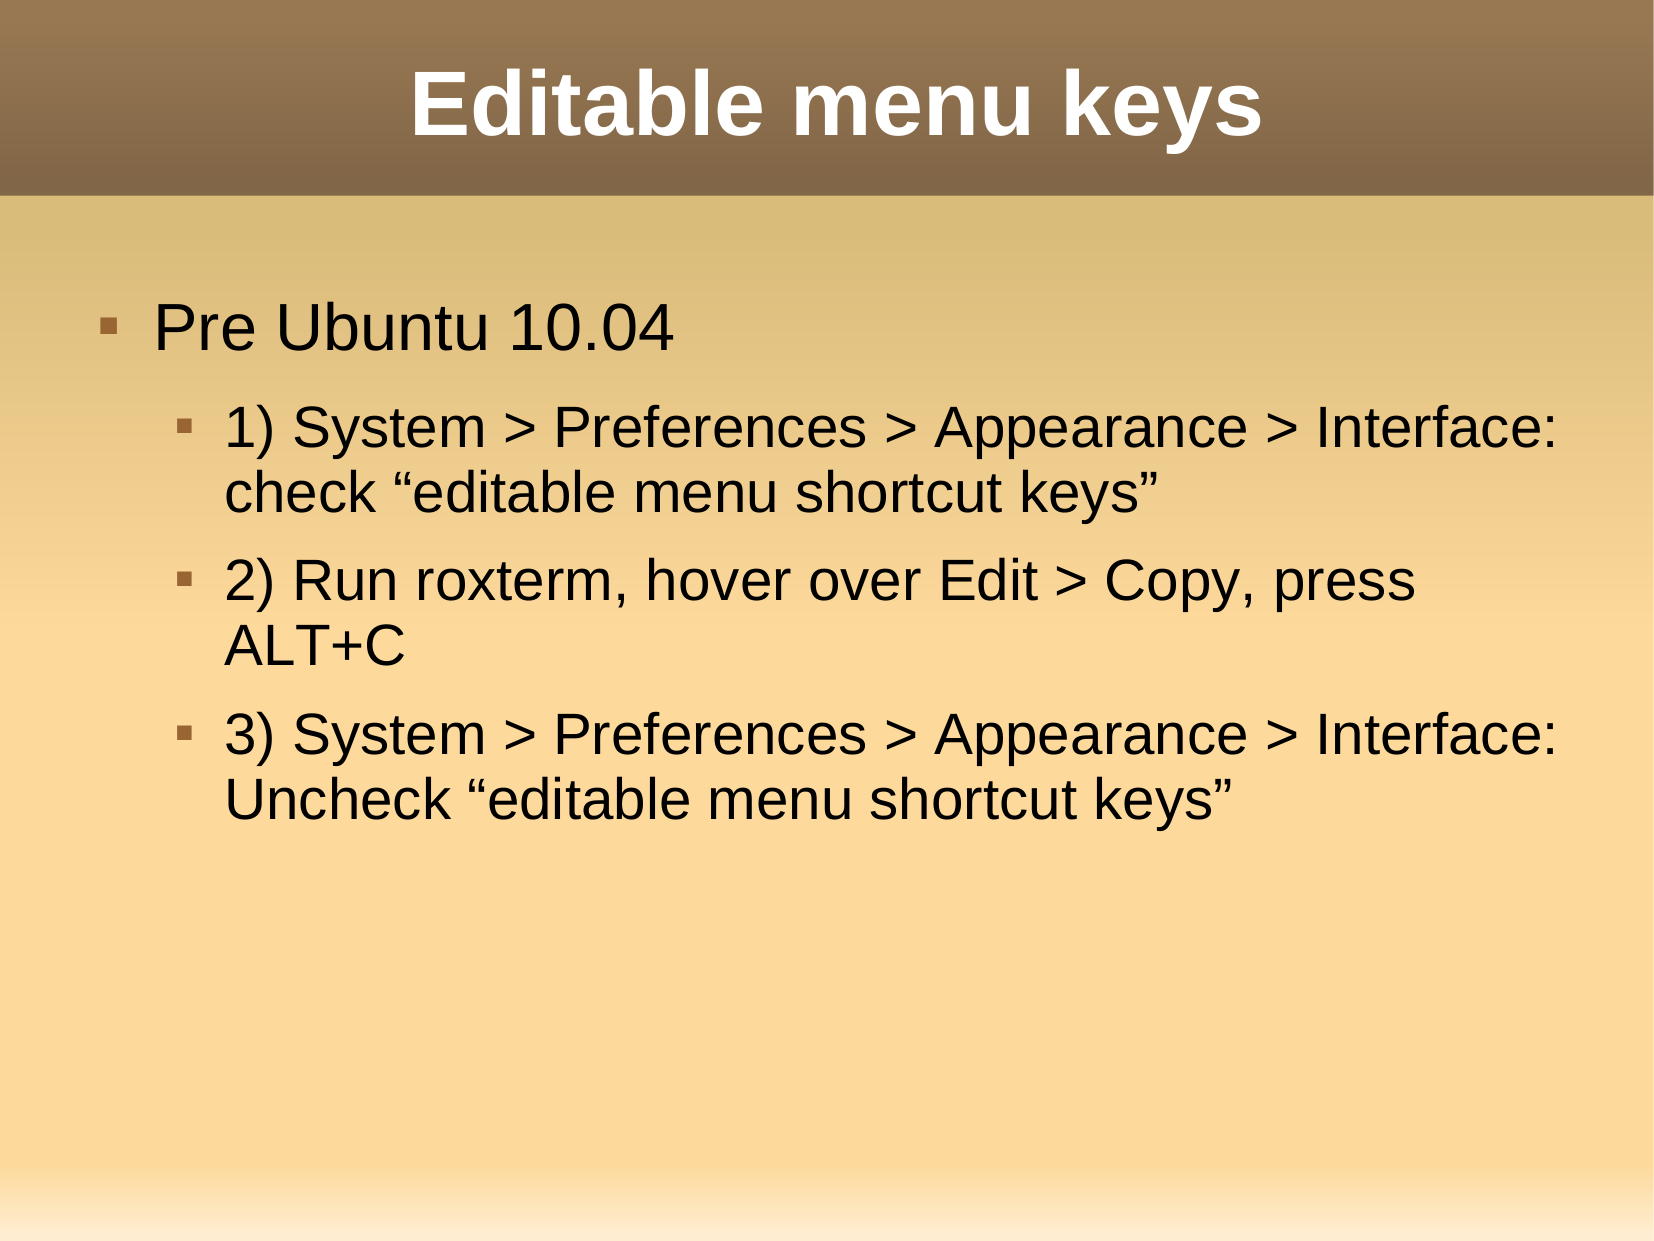

# Editable menu keys
Pre Ubuntu 10.04
1) System > Preferences > Appearance > Interface: check “editable menu shortcut keys”
2) Run roxterm, hover over Edit > Copy, press ALT+C
3) System > Preferences > Appearance > Interface: Uncheck “editable menu shortcut keys”